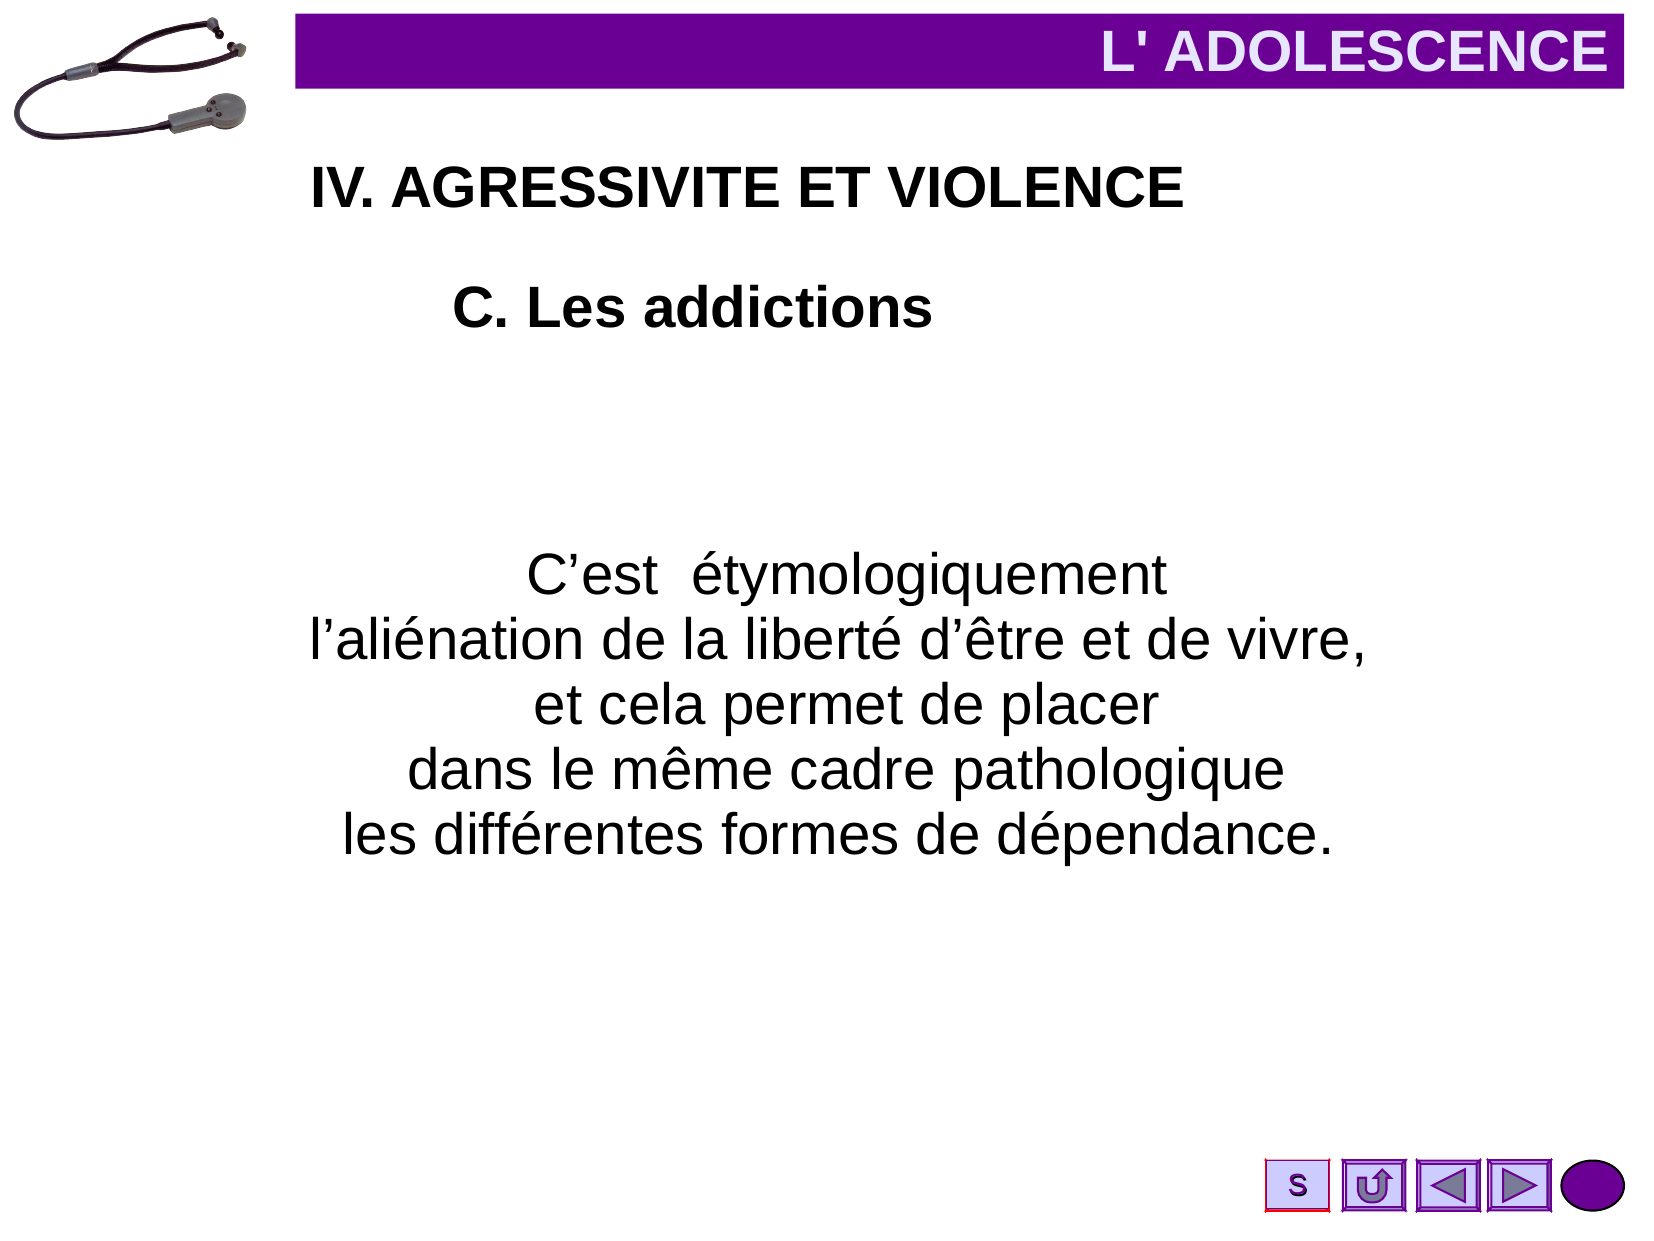

L' ADOLESCENCE
IV. AGRESSIVITE ET VIOLENCE
C. Les addictions
C’est étymologiquement
l’aliénation de la liberté d’être et de vivre,
et cela permet de placer
dans le même cadre pathologique
les différentes formes de dépendance.